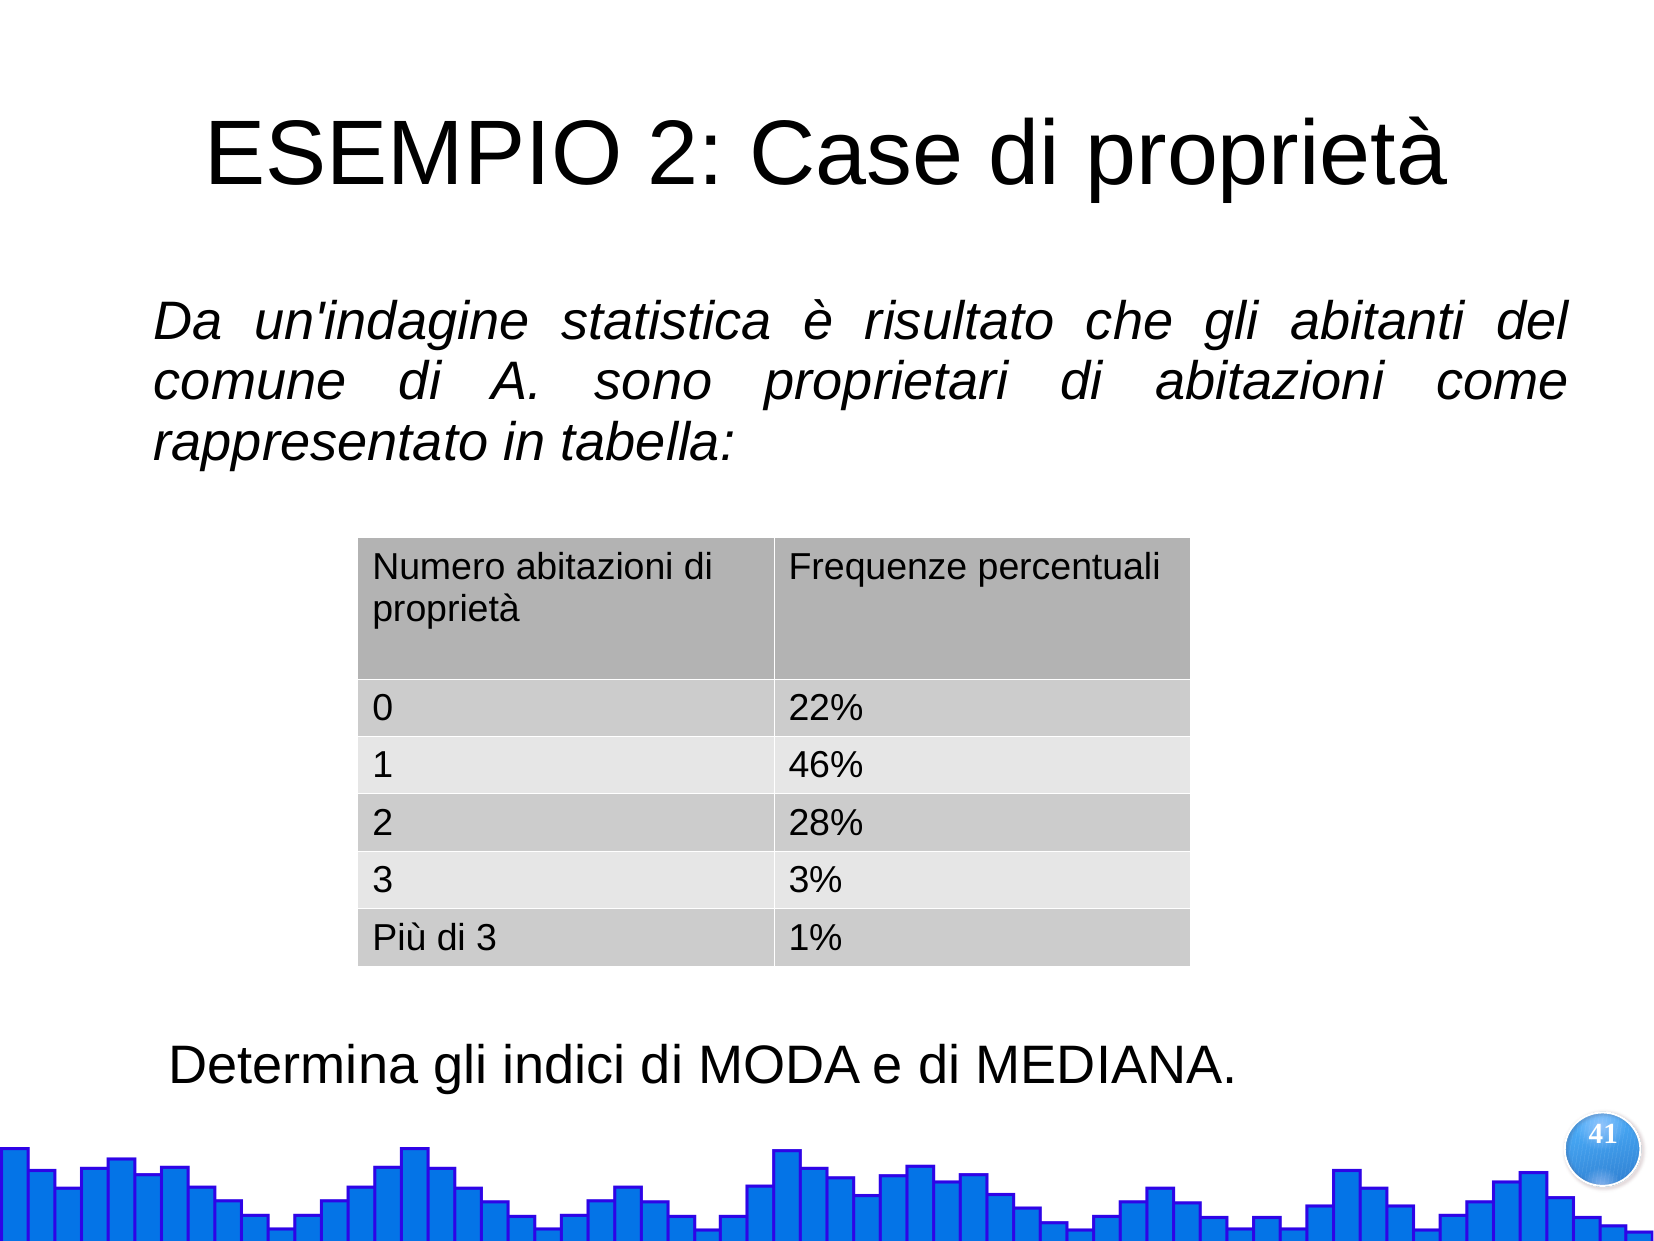

# ESEMPIO 2: Case di proprietà
Da un'indagine statistica è risultato che gli abitanti del comune di A. sono proprietari di abitazioni come rappresentato in tabella:
| Numero abitazioni di proprietà | Frequenze percentuali |
| --- | --- |
| 0 | 22% |
| 1 | 46% |
| 2 | 28% |
| 3 | 3% |
| Più di 3 | 1% |
Determina gli indici di MODA e di MEDIANA.
41